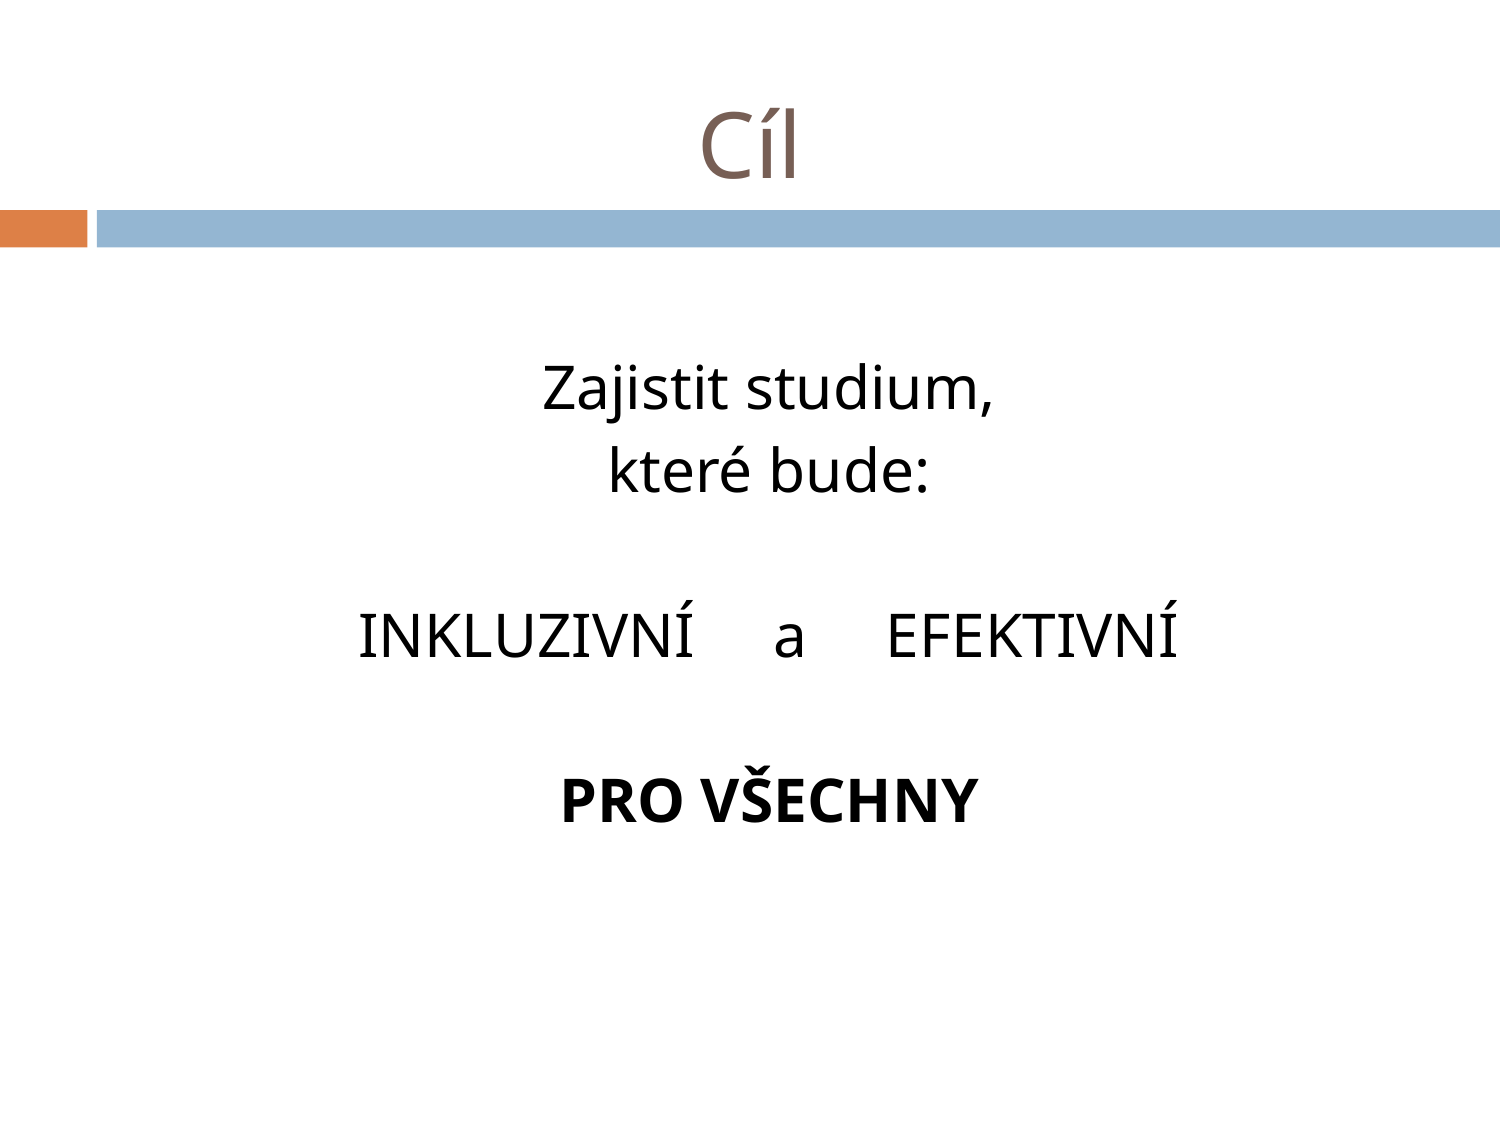

# Cíl
Zajistit studium,
které bude:
INKLUZIVNÍ a EFEKTIVNÍ
PRO VŠECHNY